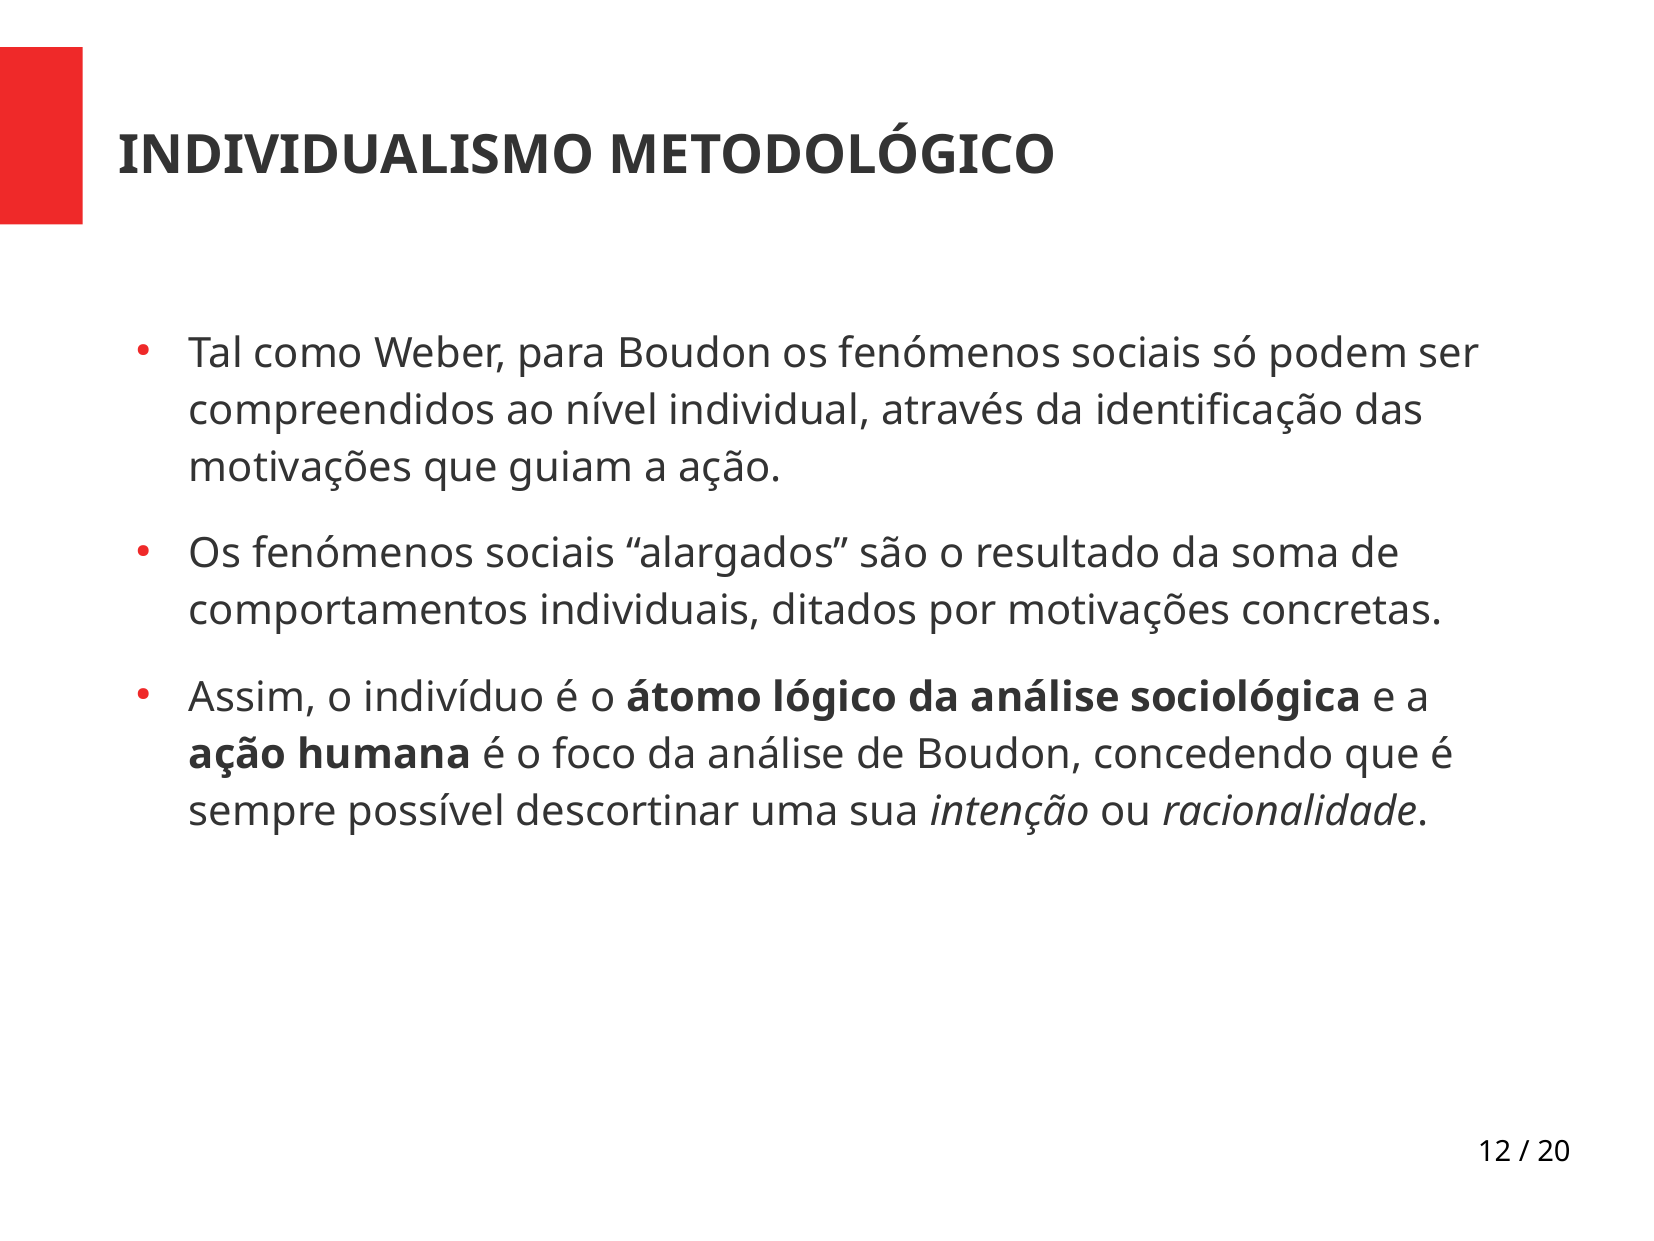

# INDIVIDUALISMO METODOLÓGICO
Tal como Weber, para Boudon os fenómenos sociais só podem ser compreendidos ao nível individual, através da identificação das motivações que guiam a ação.
Os fenómenos sociais “alargados” são o resultado da soma de comportamentos individuais, ditados por motivações concretas.
Assim, o indivíduo é o átomo lógico da análise sociológica e a ação humana é o foco da análise de Boudon, concedendo que é sempre possível descortinar uma sua intenção ou racionalidade.
12